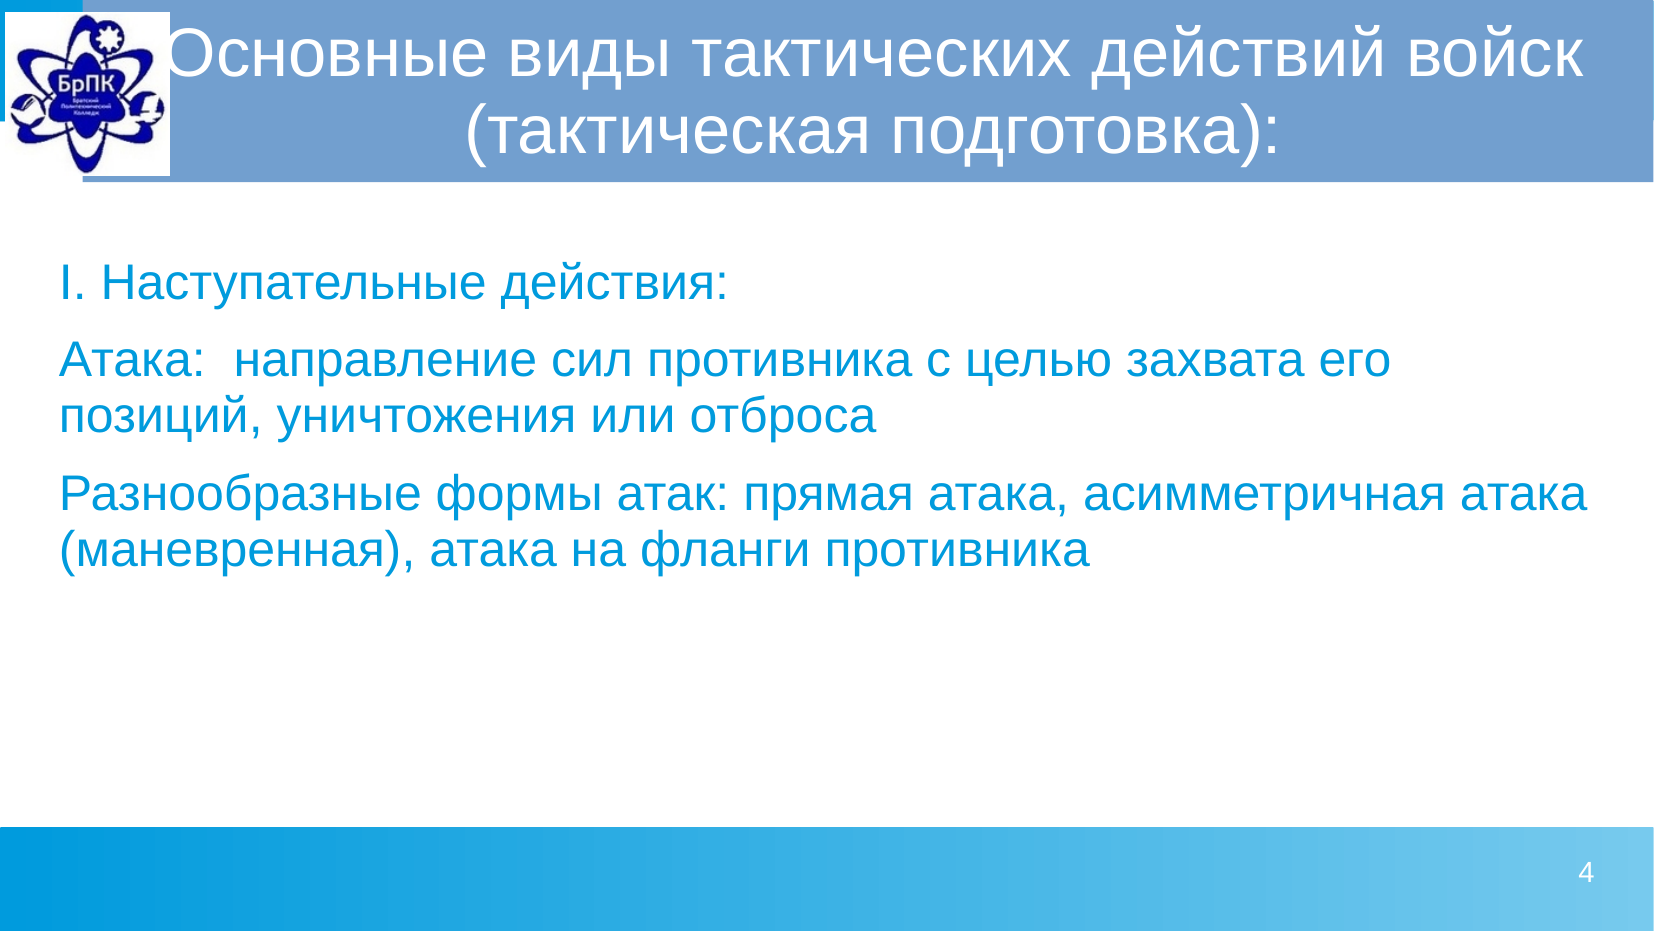

# Основные виды тактических действий войск (тактическая подготовка):
I. Наступательные действия:
Атака: направление сил противника с целью захвата его позиций, уничтожения или отброса
Разнообразные формы атак: прямая атака, асимметричная атака (маневренная), атака на фланги противника
4